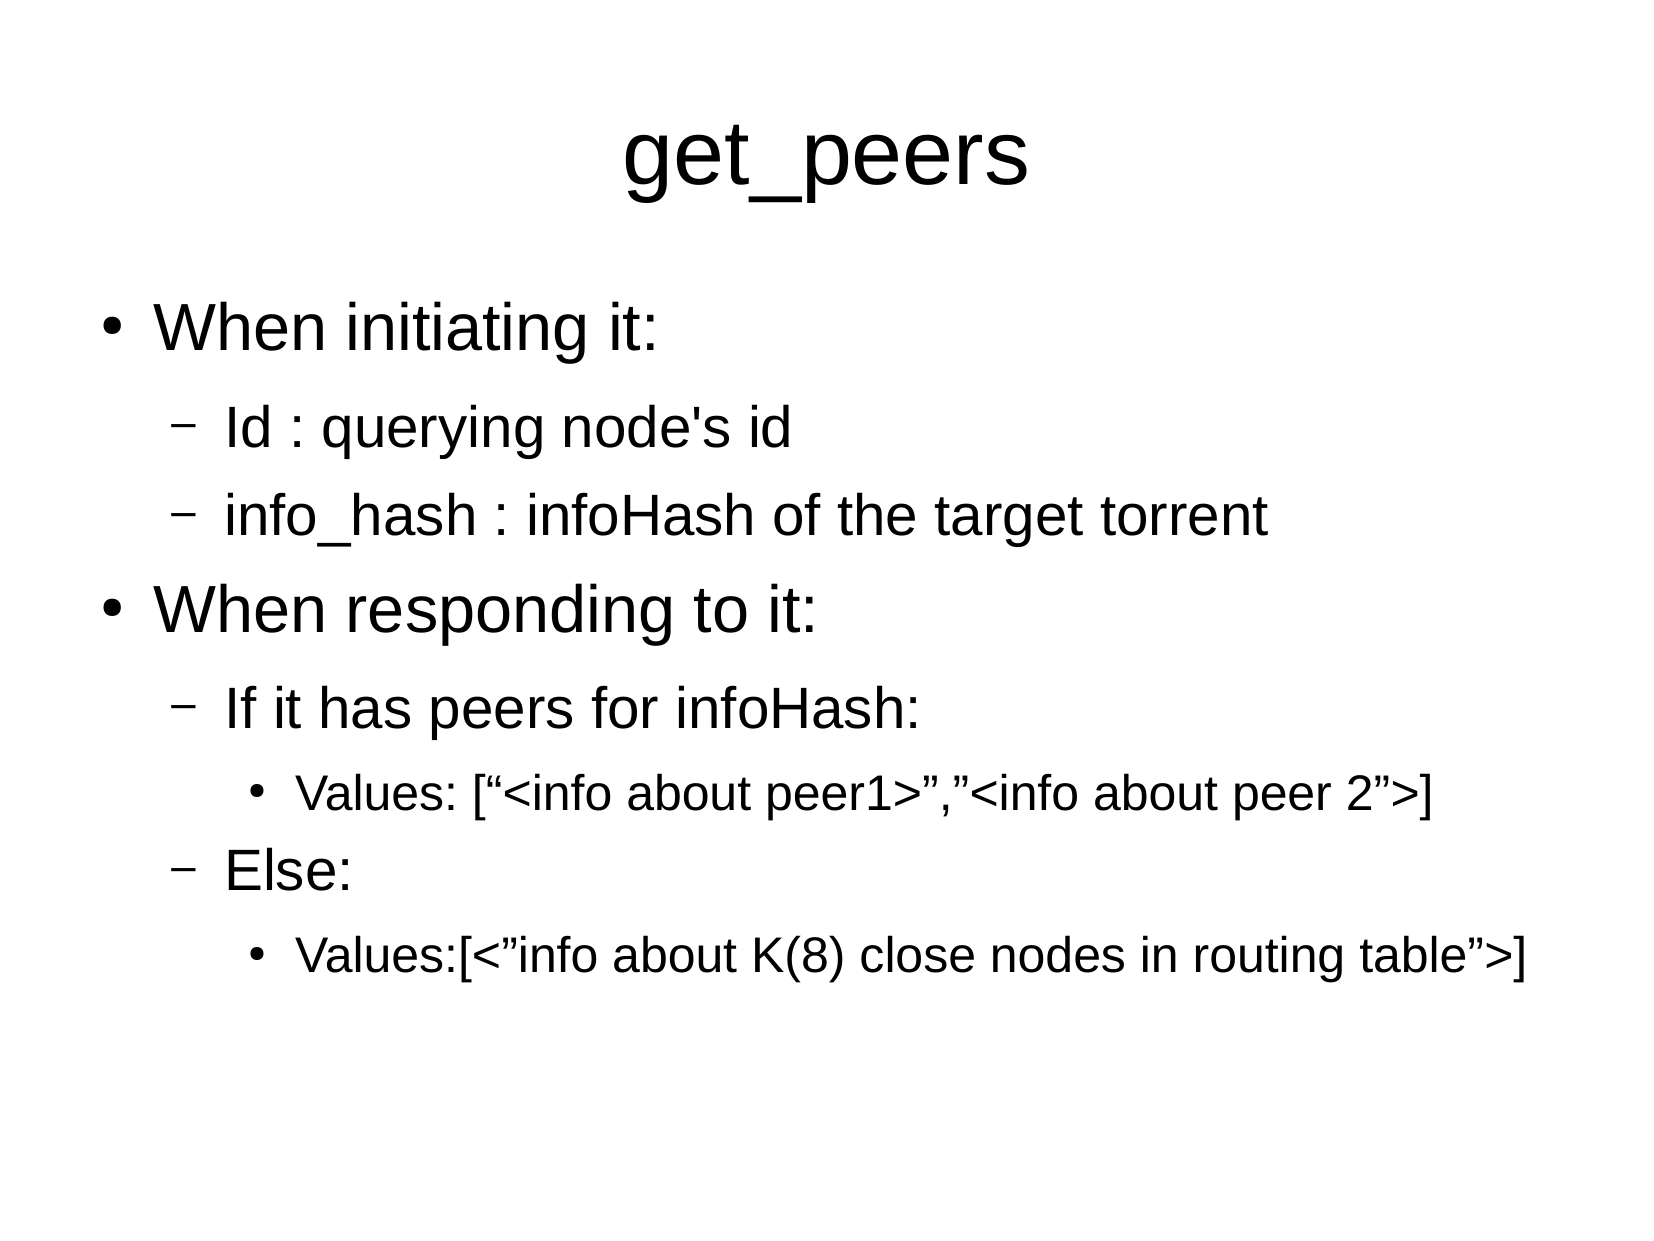

# get_peers
When initiating it:
Id : querying node's id
info_hash : infoHash of the target torrent
When responding to it:
If it has peers for infoHash:
Values: [“<info about peer1>”,”<info about peer 2”>]
Else:
Values:[<”info about K(8) close nodes in routing table”>]